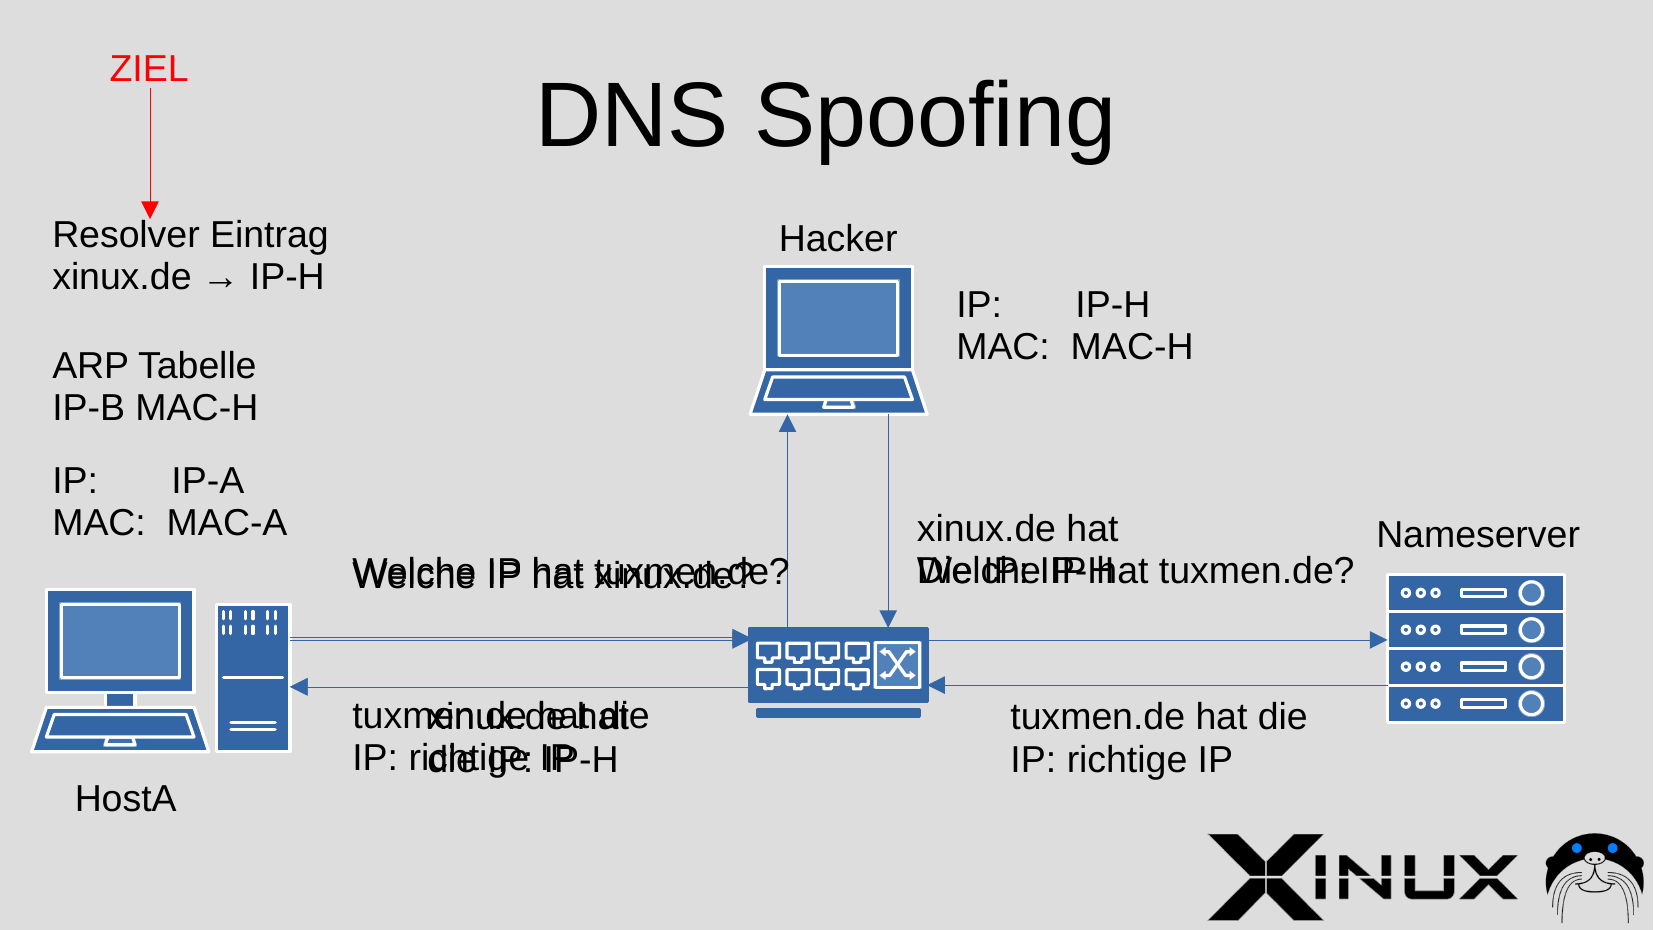

# DNS Spoofing
ZIEL
Resolver Eintrag
xinux.de → IP-H
Hacker
IP: IP-H
MAC: MAC-H
ARP Tabelle
IP-B MAC-H
IP: IP-A
MAC: MAC-A
xinux.de hat
Die IP: IP-H
Nameserver
Welche IP hat tuxmen.de?
Welche IP hat tuxmen.de?
Welche IP hat xinux.de?
tuxmen.de hat die IP: richtige IP
xinux.de hat
die IP: IP-H
tuxmen.de hat die IP: richtige IP
HostA